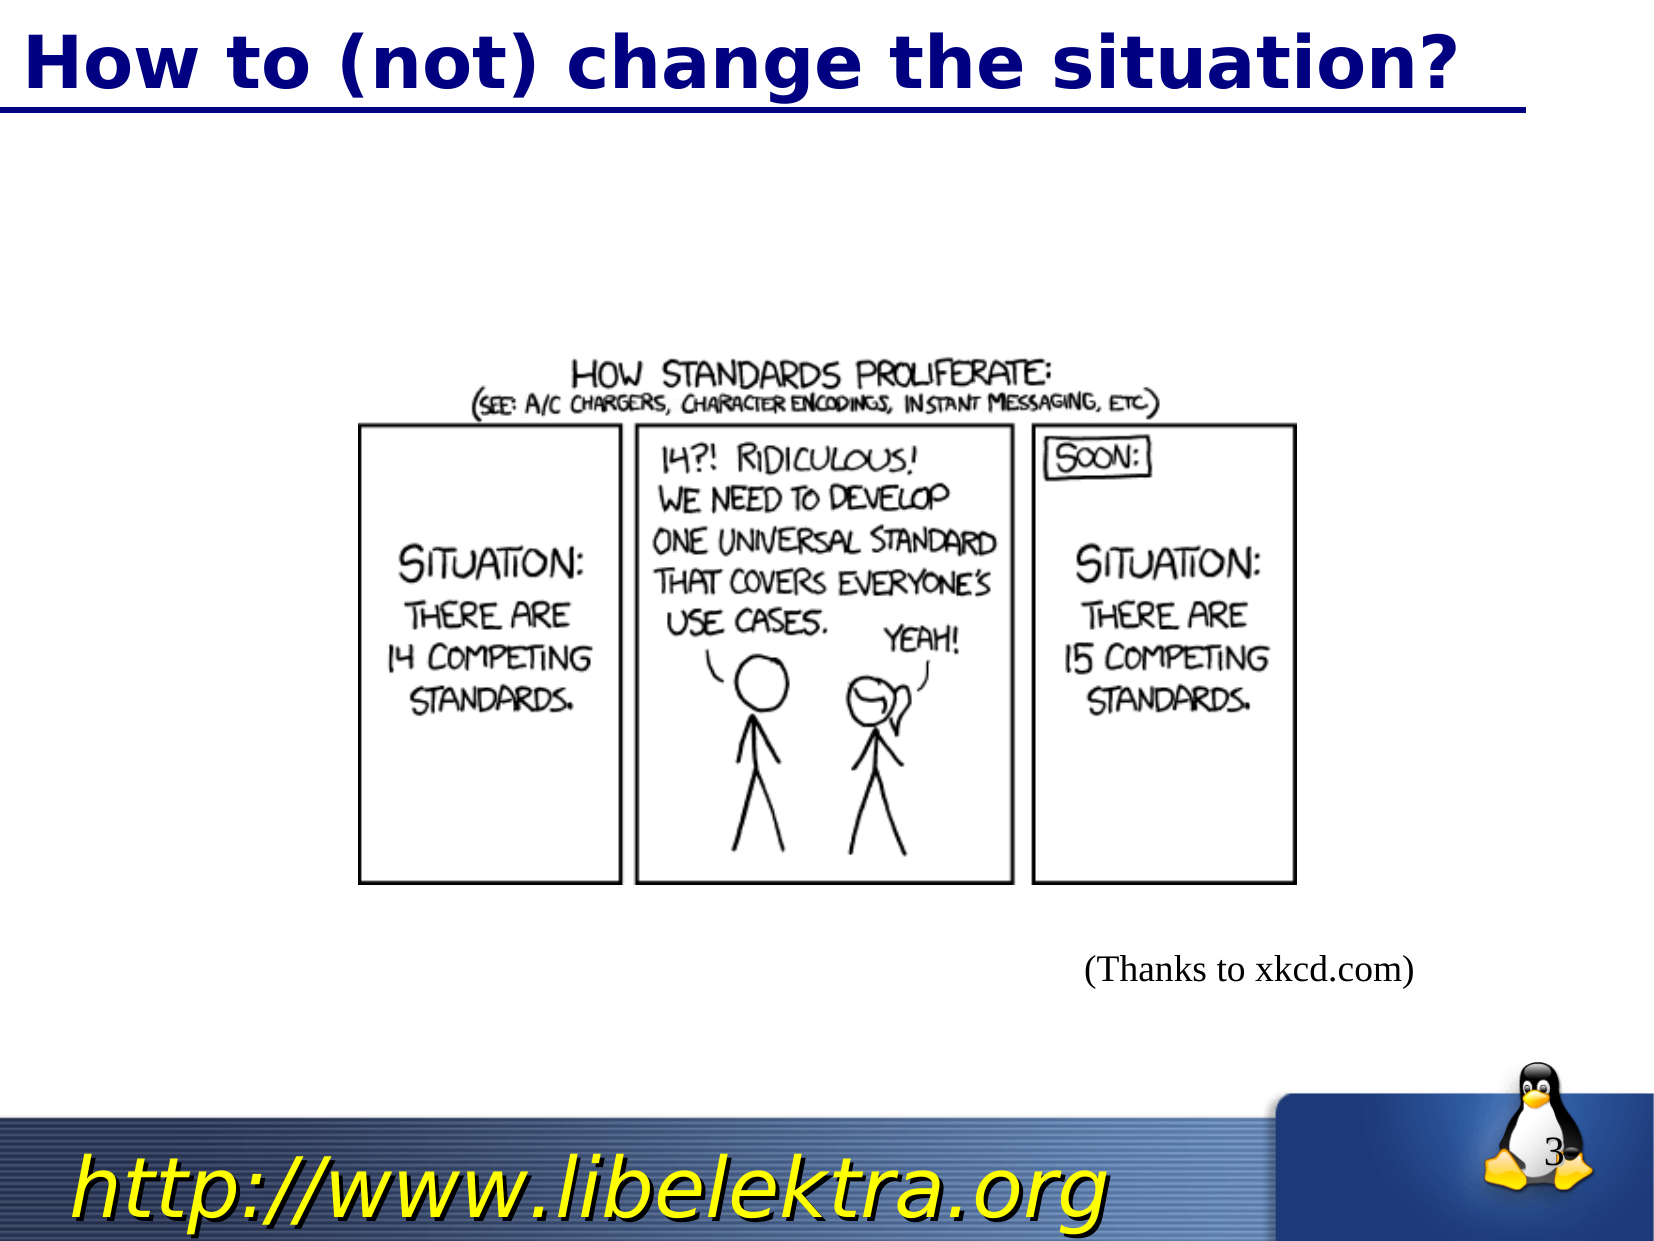

How to (not) change the situation?
(Thanks to xkcd.com)